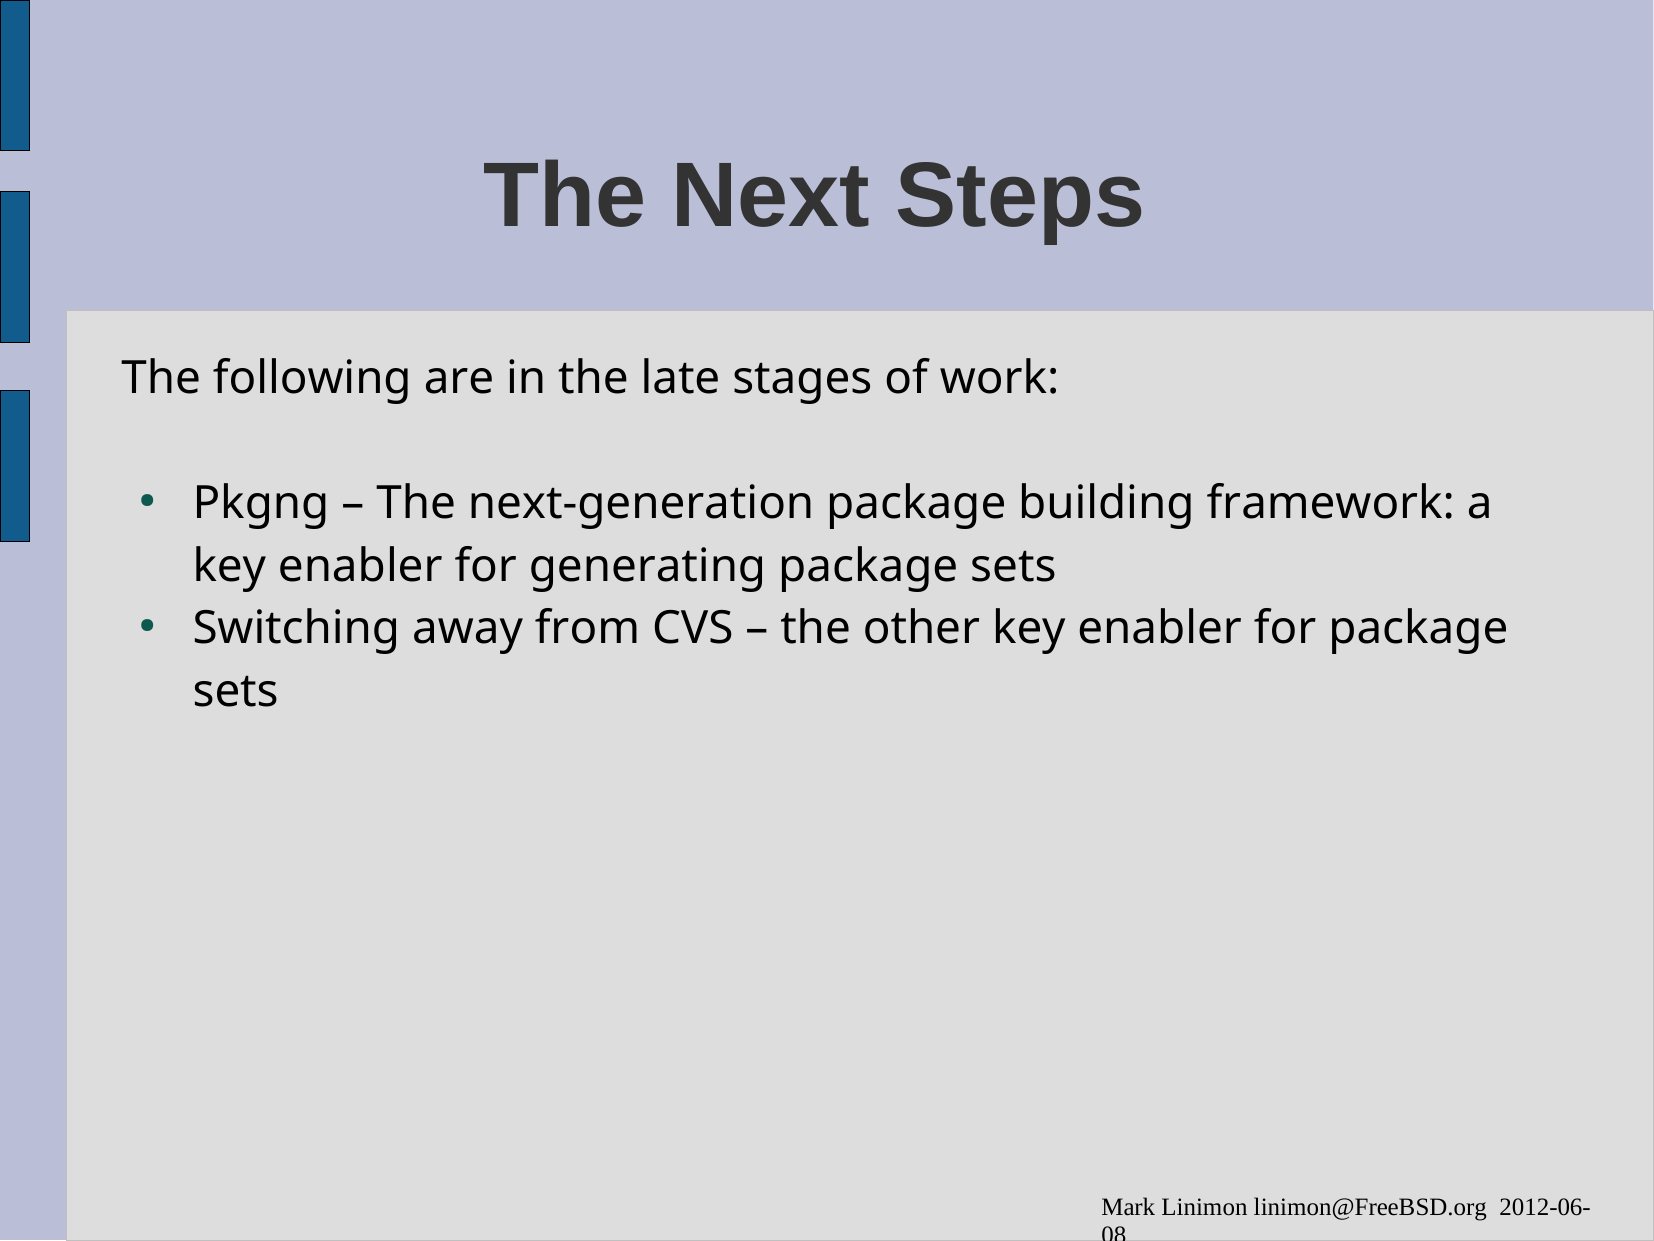

# The Next Steps
The following are in the late stages of work:
Pkgng – The next-generation package building framework: a key enabler for generating package sets
Switching away from CVS – the other key enabler for package sets
Mark Linimon linimon@FreeBSD.org 2012-06-08